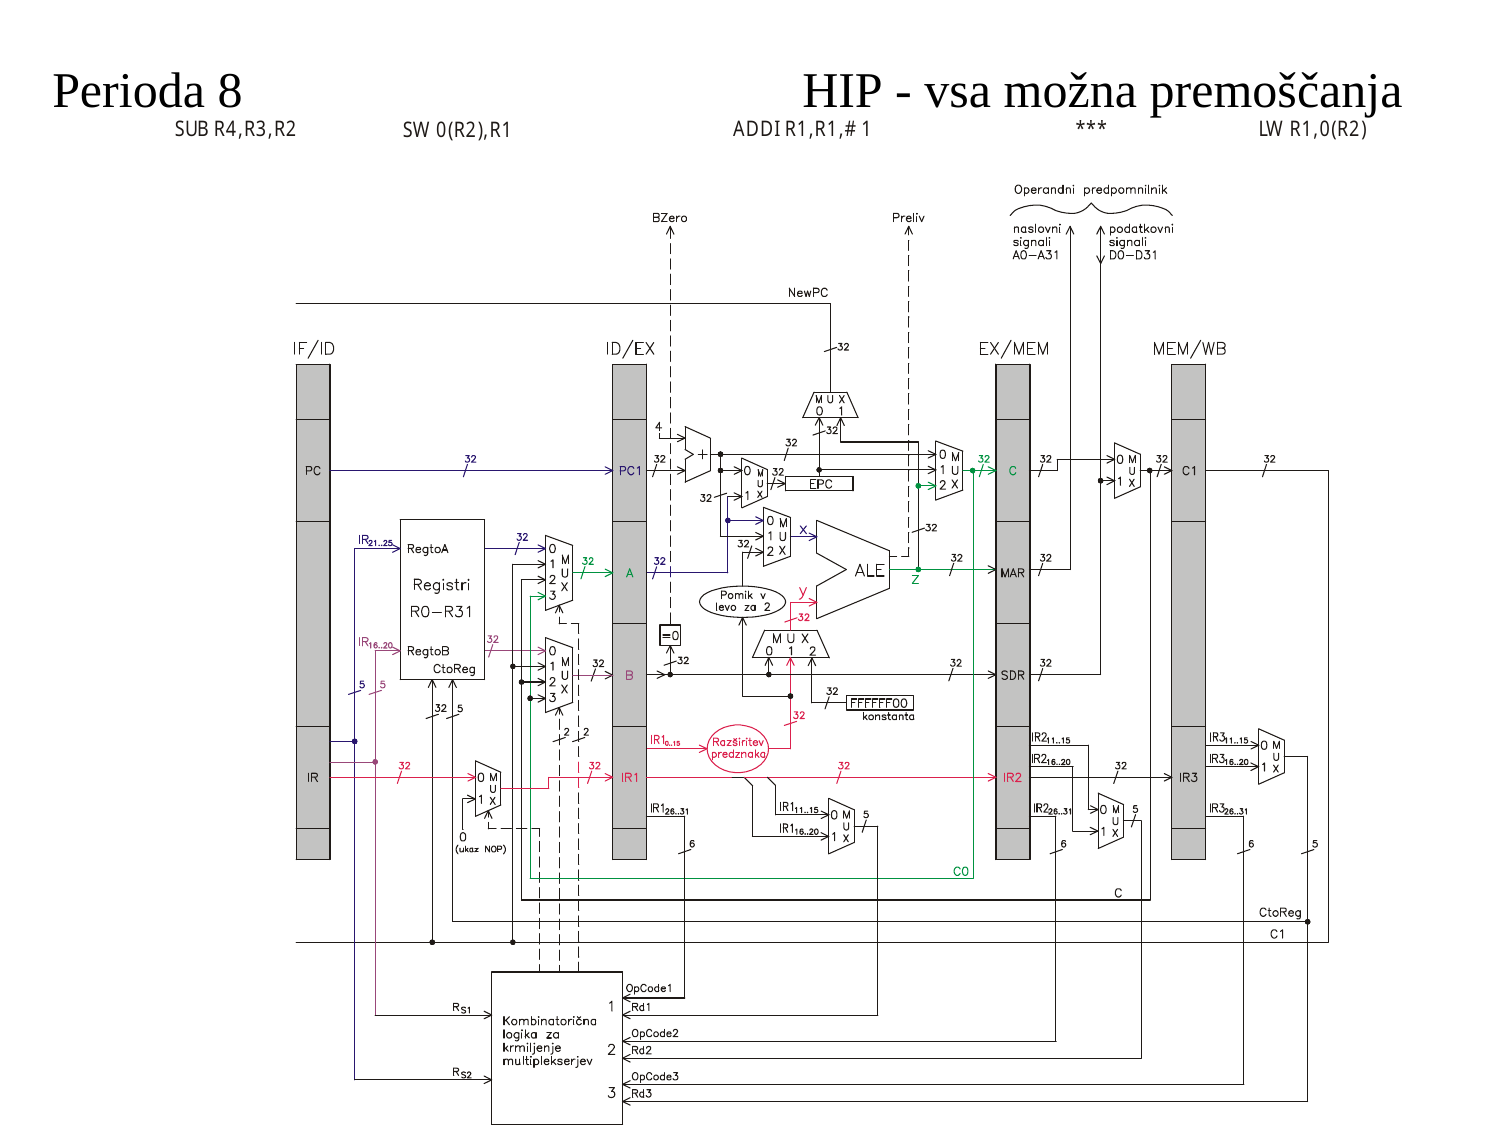

Perioda 8				HIP - vsa možna premoščanja